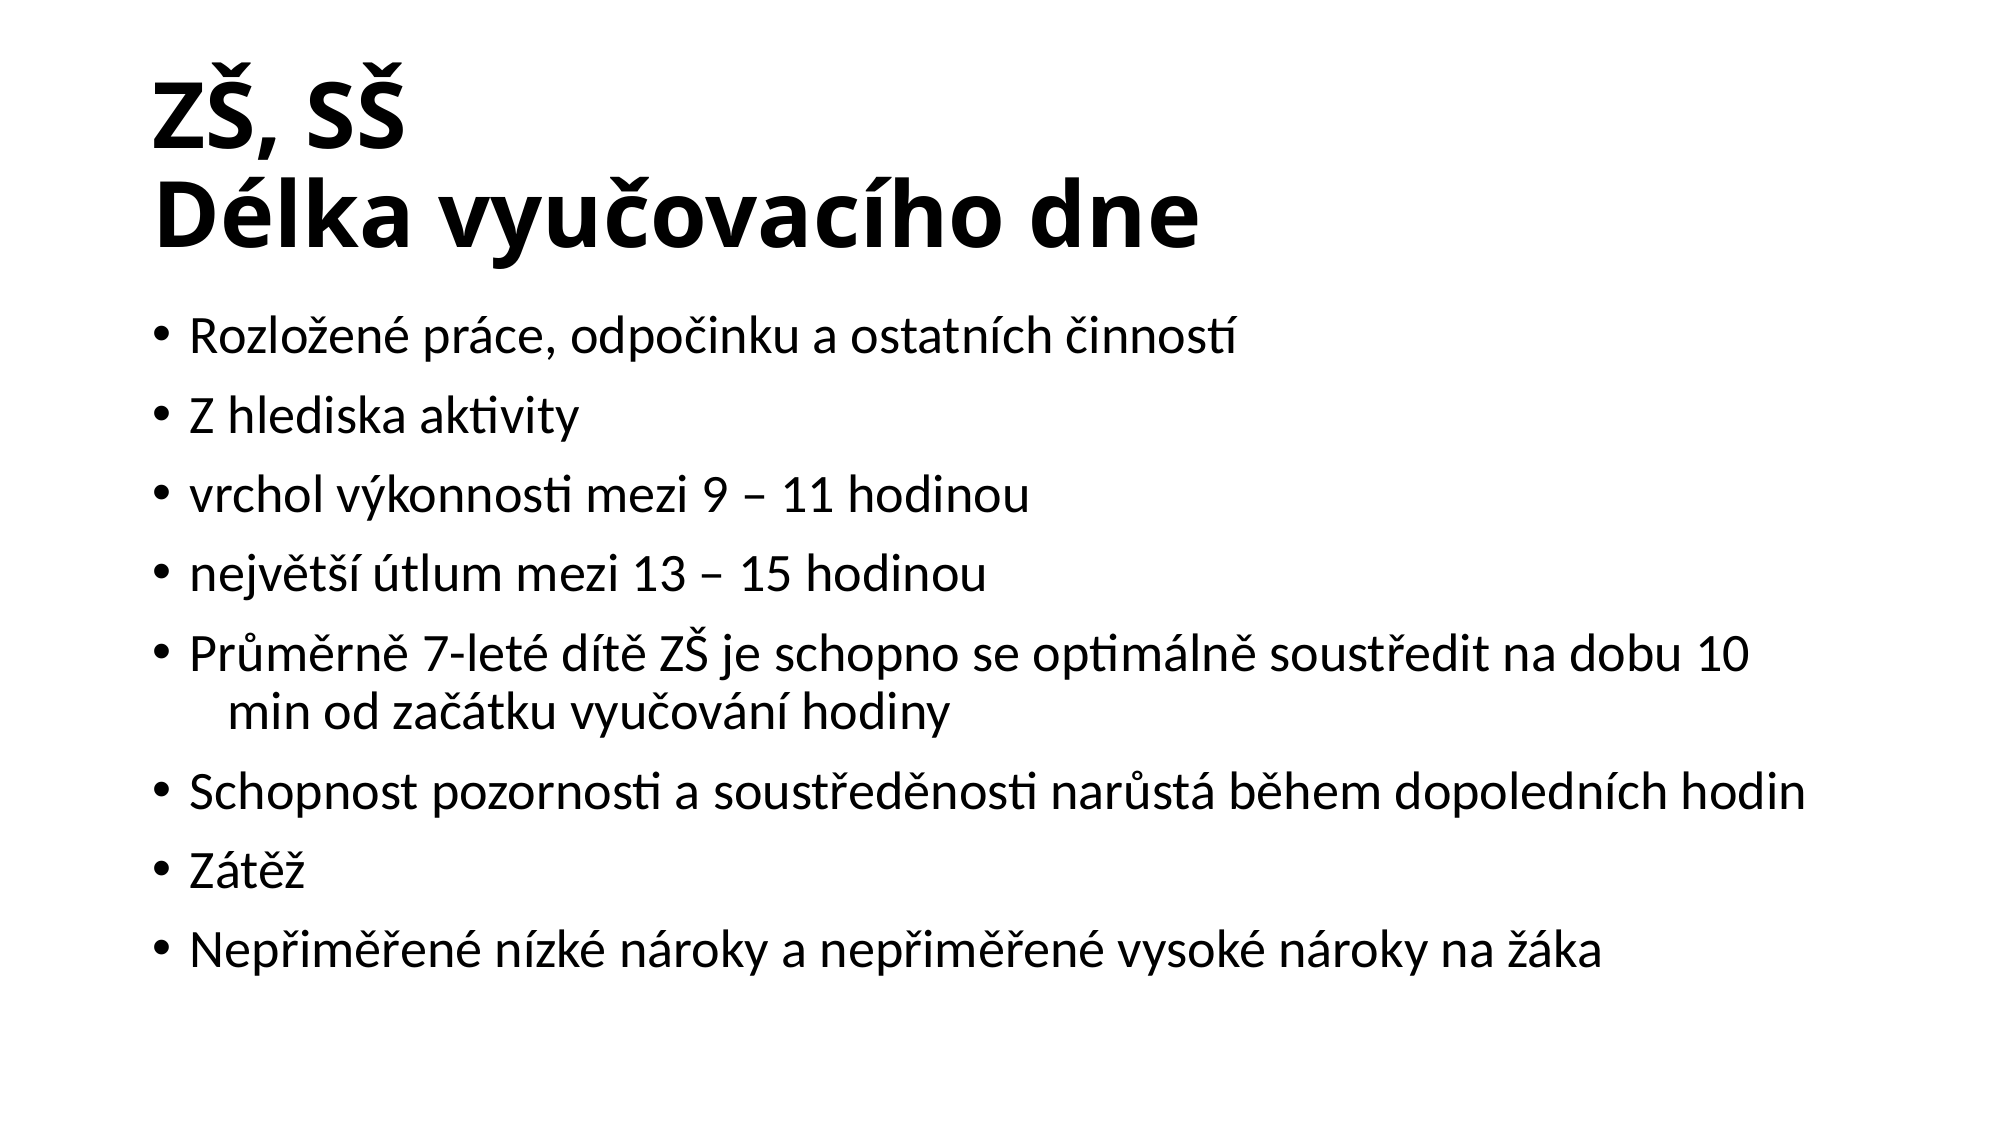

# ZŠ, SŠ Délka vyučovacího dne
Rozložené práce, odpočinku a ostatních činností
Z hlediska aktivity
vrchol výkonnosti mezi 9 – 11 hodinou
největší útlum mezi 13 – 15 hodinou
Průměrně 7-leté dítě ZŠ je schopno se optimálně soustředit na dobu 10 min od začátku vyučování hodiny
Schopnost pozornosti a soustředěnosti narůstá během dopoledních hodin
Zátěž
Nepřiměřené nízké nároky a nepřiměřené vysoké nároky na žáka